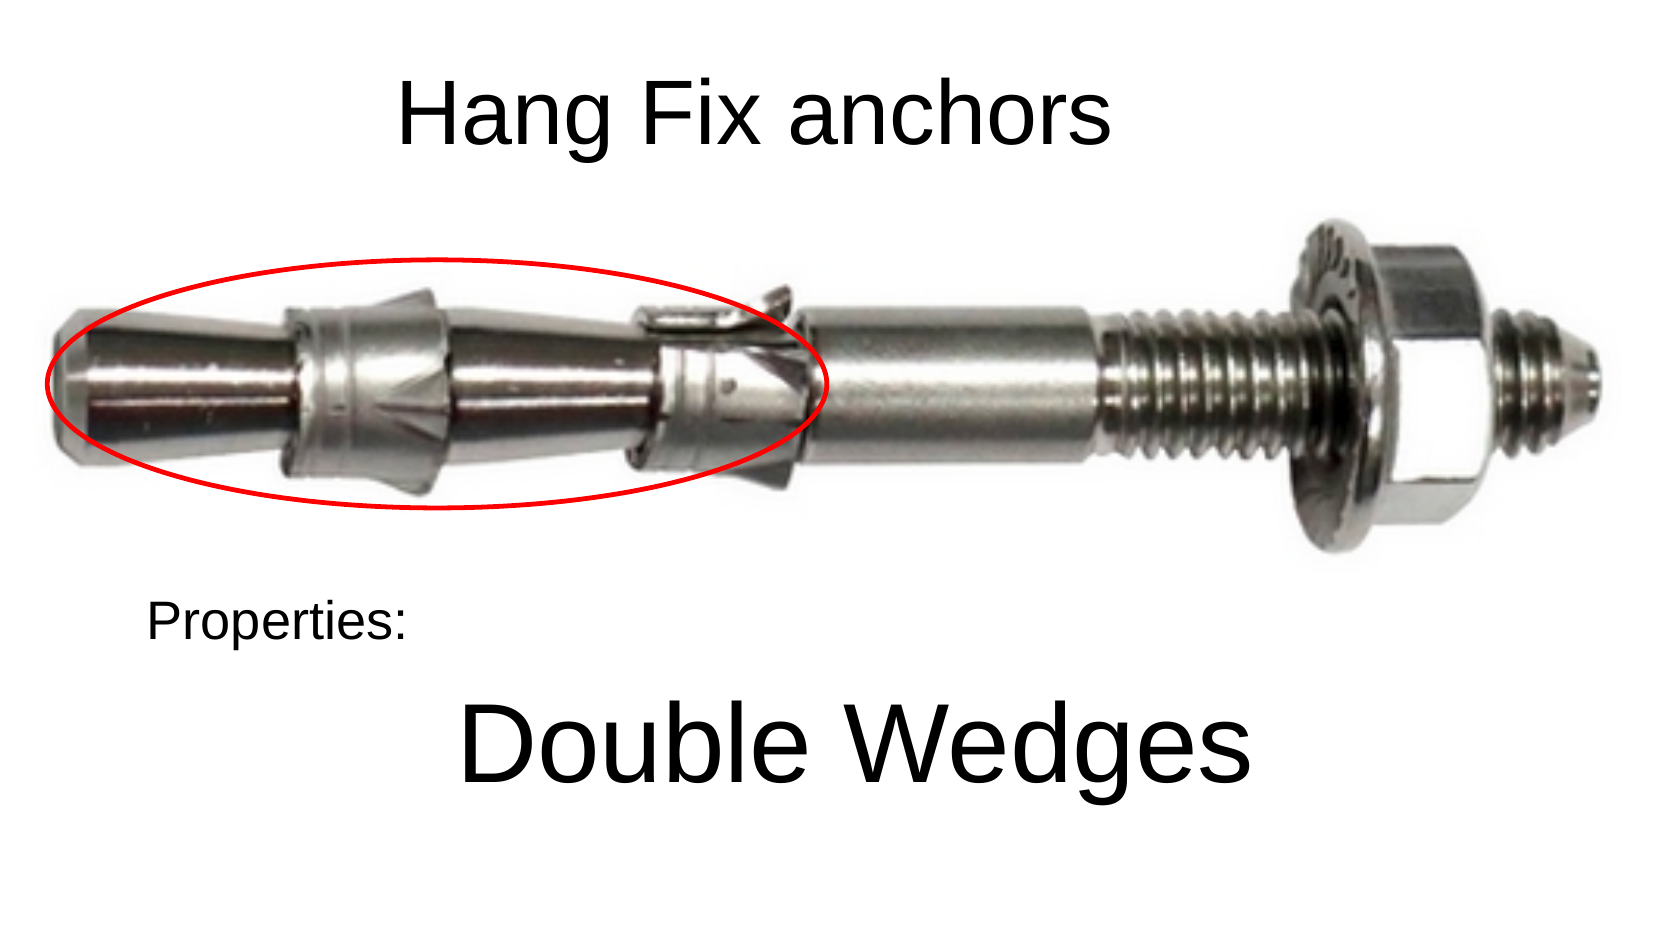

# Hang Fix anchors
Properties:
Double Wedges